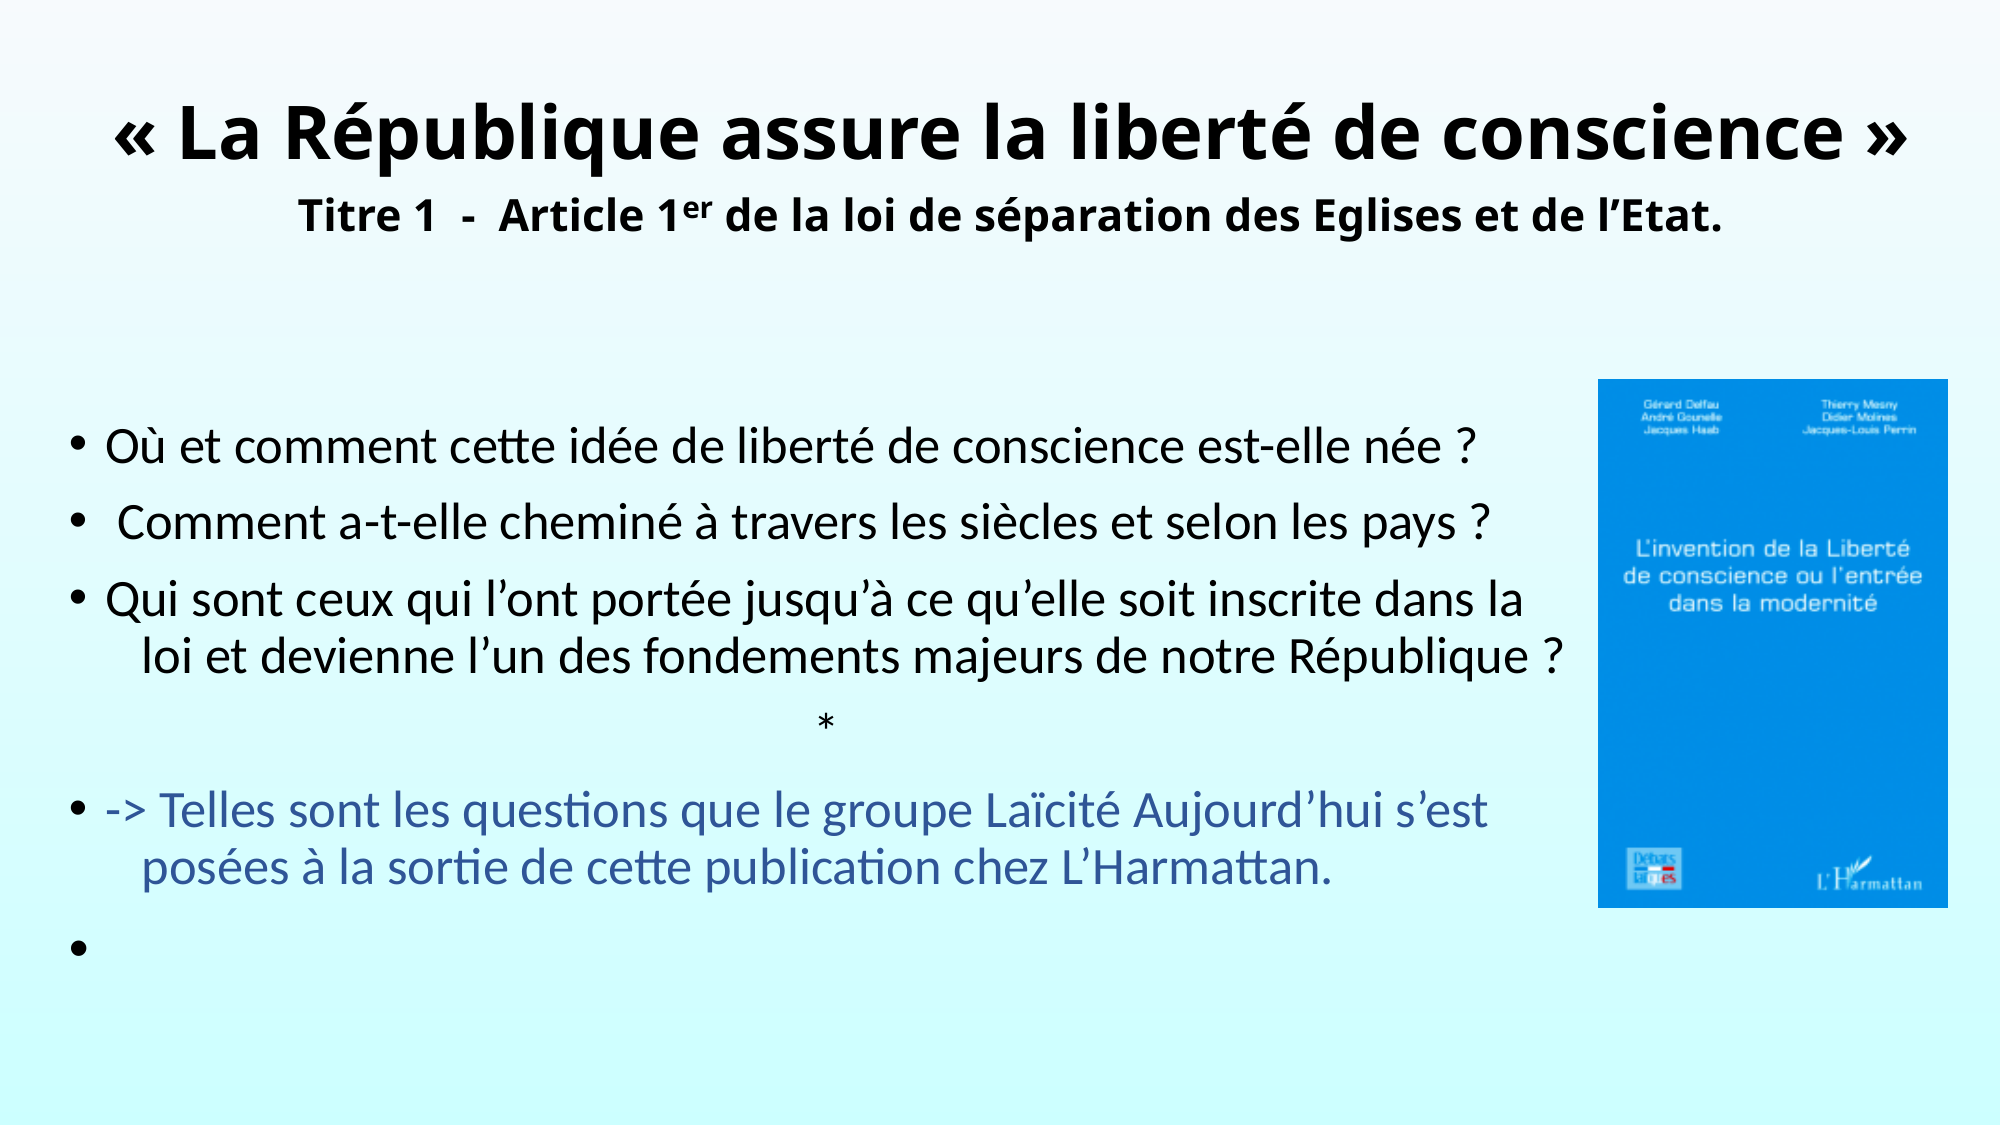

# « La République assure la liberté de conscience » Titre 1 - Article 1er de la loi de séparation des Eglises et de l’Etat.
Où et comment cette idée de liberté de conscience est-elle née ?
 Comment a-t-elle cheminé à travers les siècles et selon les pays ?
Qui sont ceux qui l’ont portée jusqu’à ce qu’elle soit inscrite dans la loi et devienne l’un des fondements majeurs de notre République ?
*
-> Telles sont les questions que le groupe Laïcité Aujourd’hui s’est posées à la sortie de cette publication chez L’Harmattan.